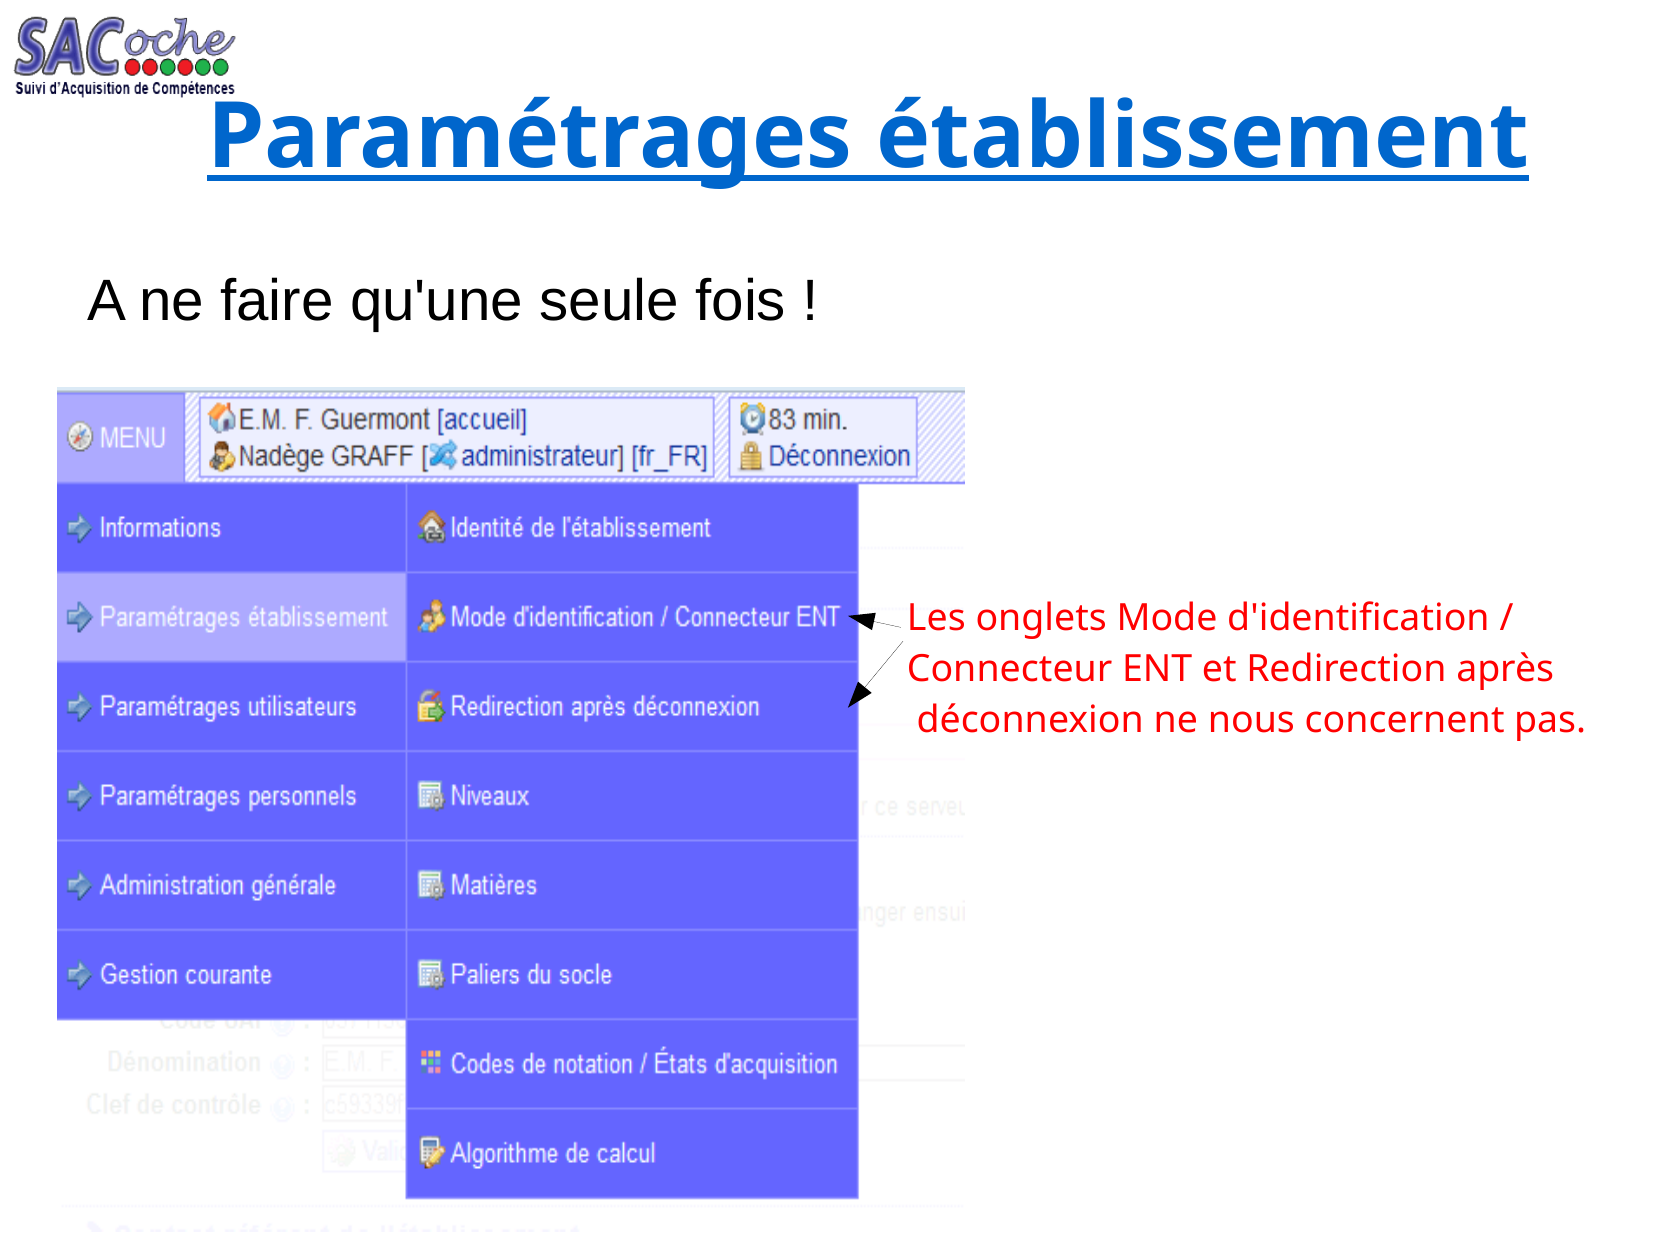

Paramétrages établissement
# A ne faire qu'une seule fois !
Les onglets Mode d'identification /
Connecteur ENT et Redirection après
 déconnexion ne nous concernent pas.